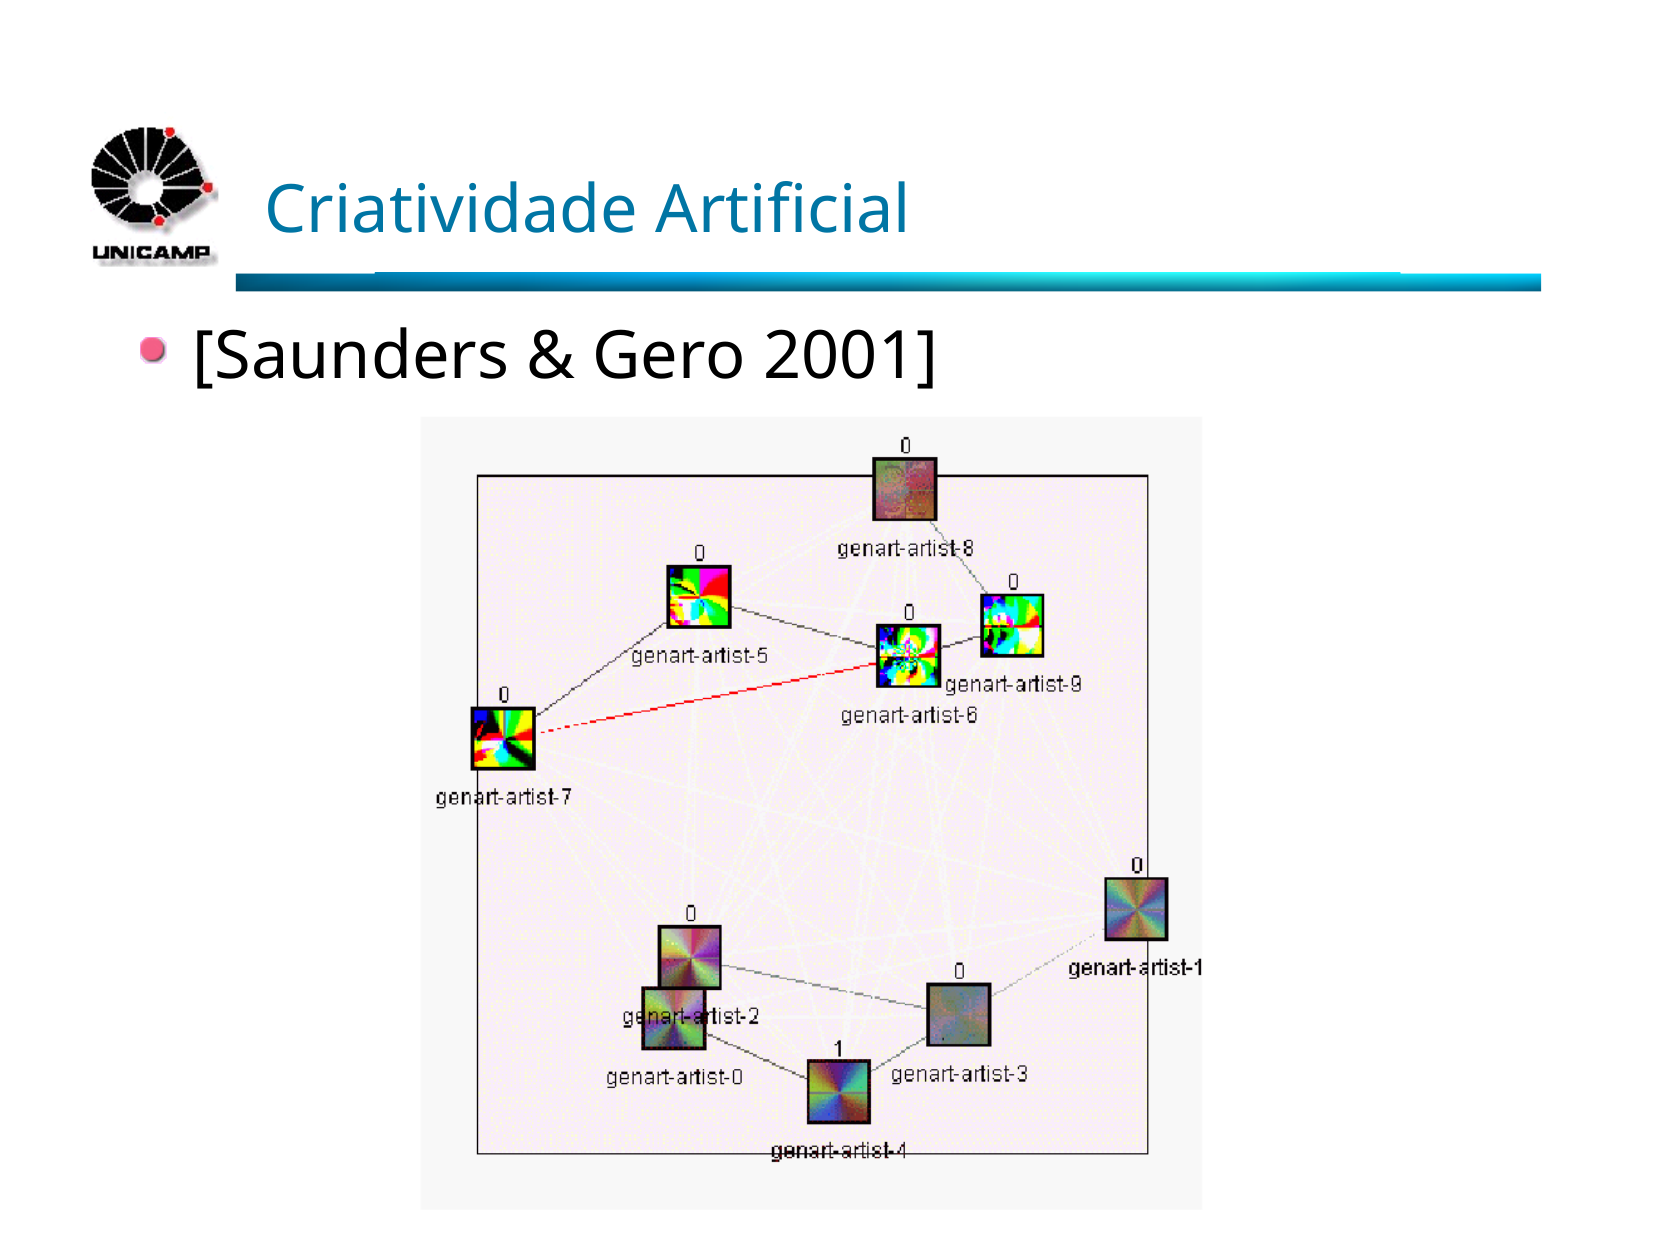

# Criatividade Artificial
[Saunders & Gero 2001]